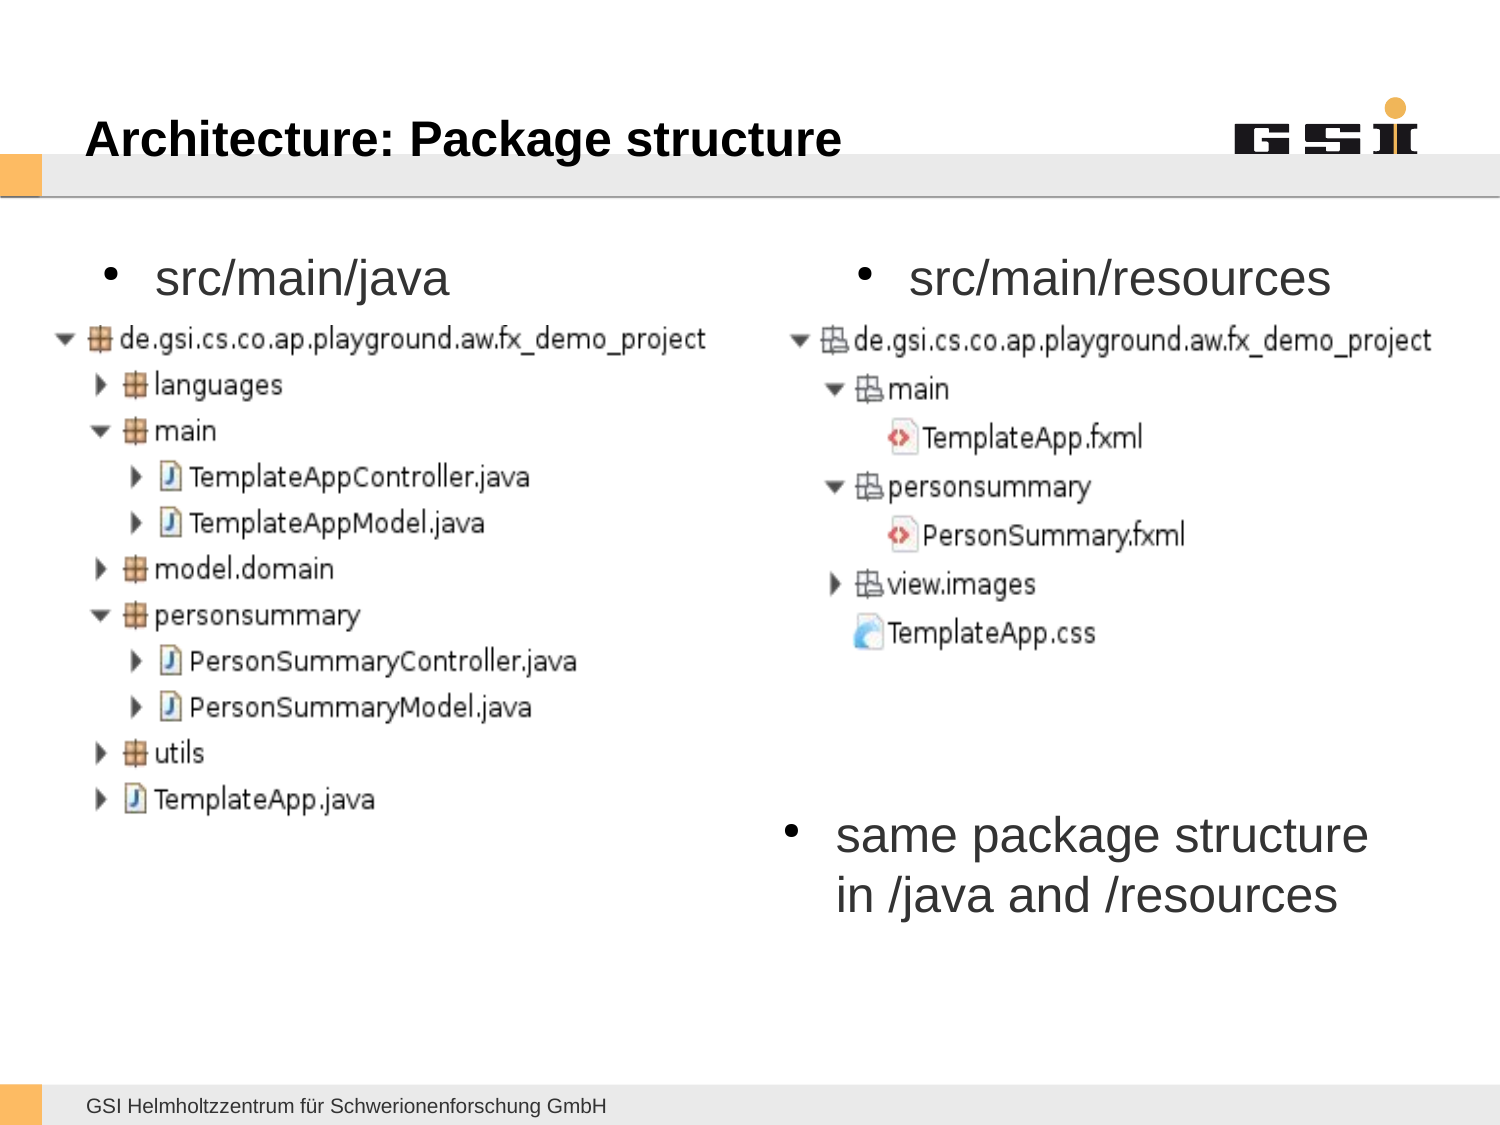

# Architecture: Package structure
src/main/java
src/main/resources
same package structure
in /java and /resources